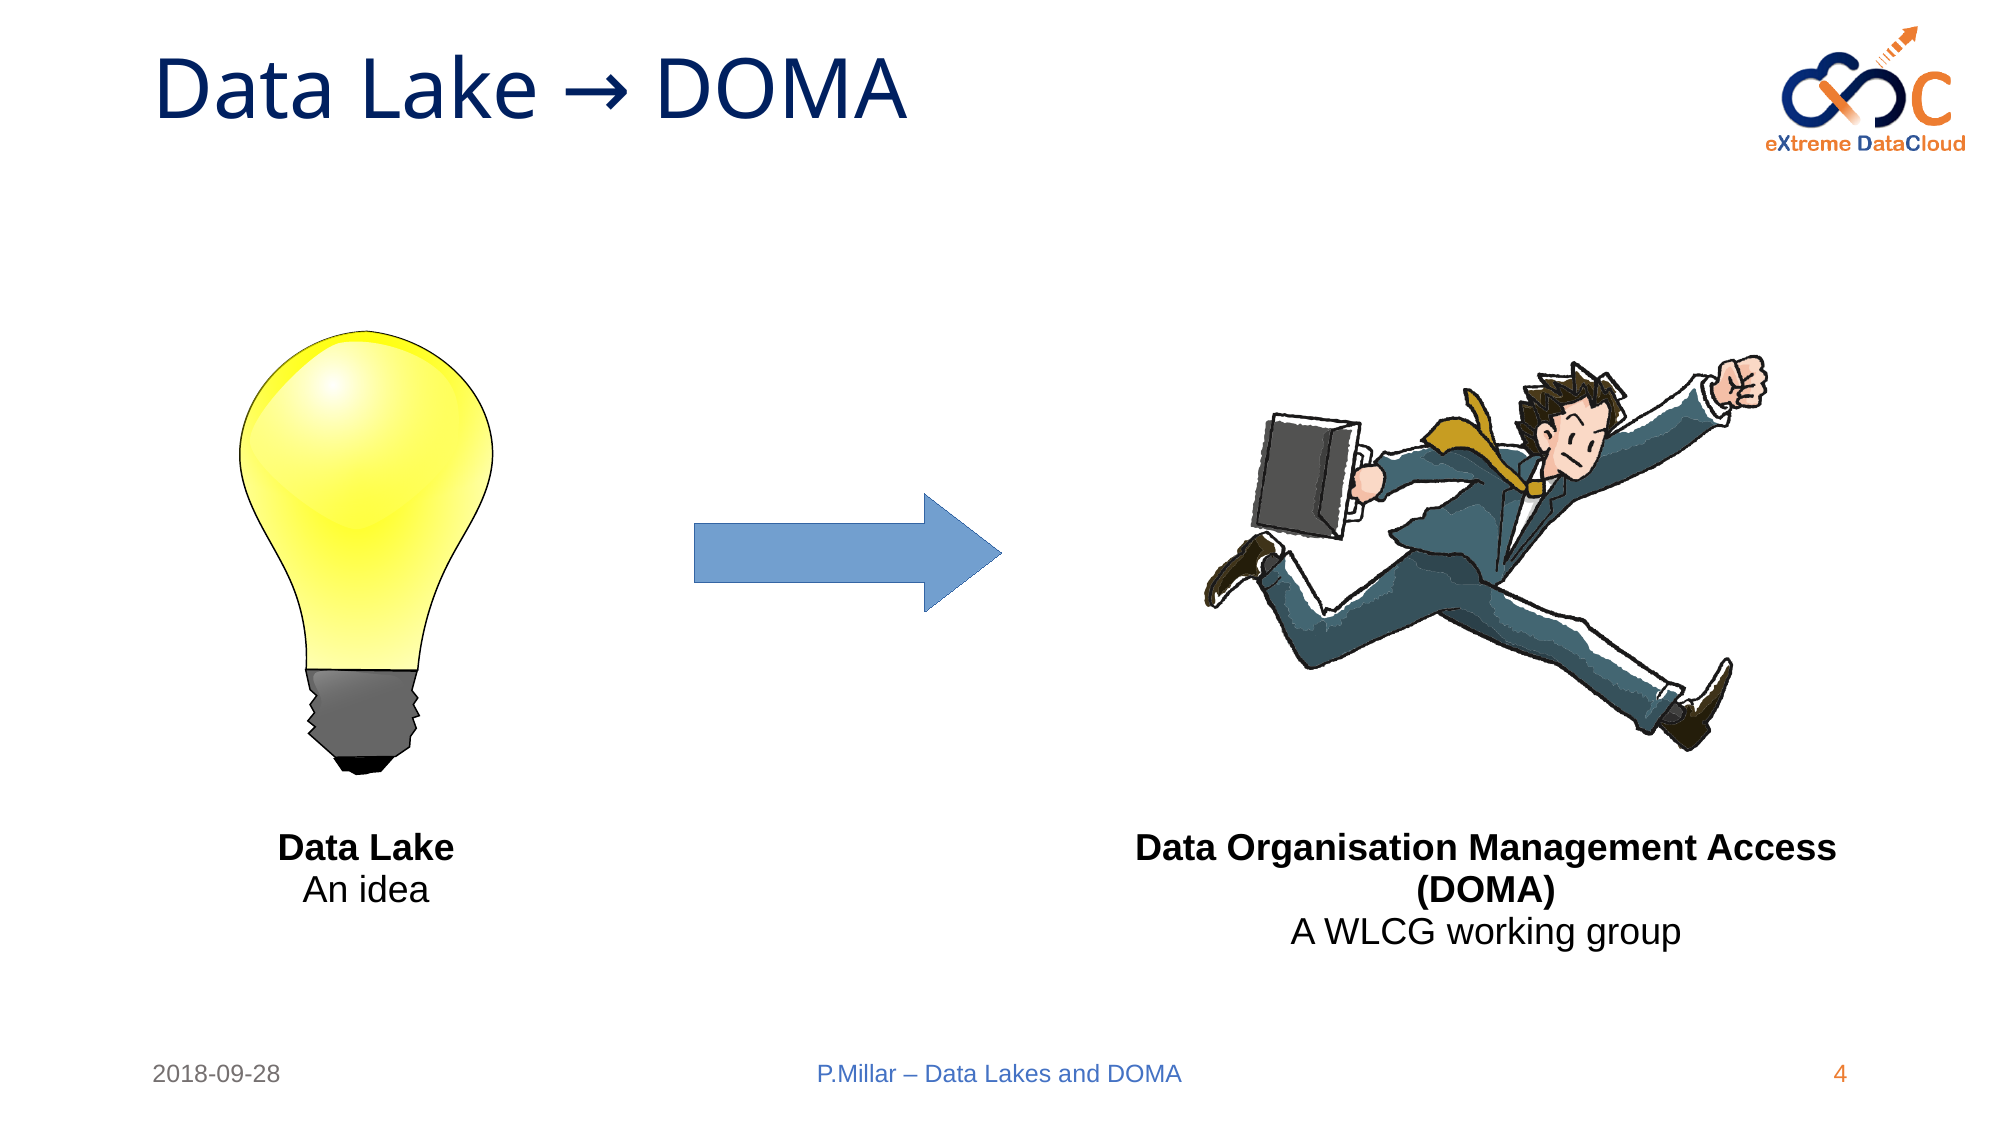

# Data Lake → DOMA
Data Lake
An idea
Data Organisation Management Access (DOMA)
A WLCG working group
2018-09-28
P.Millar – Data Lakes and DOMA